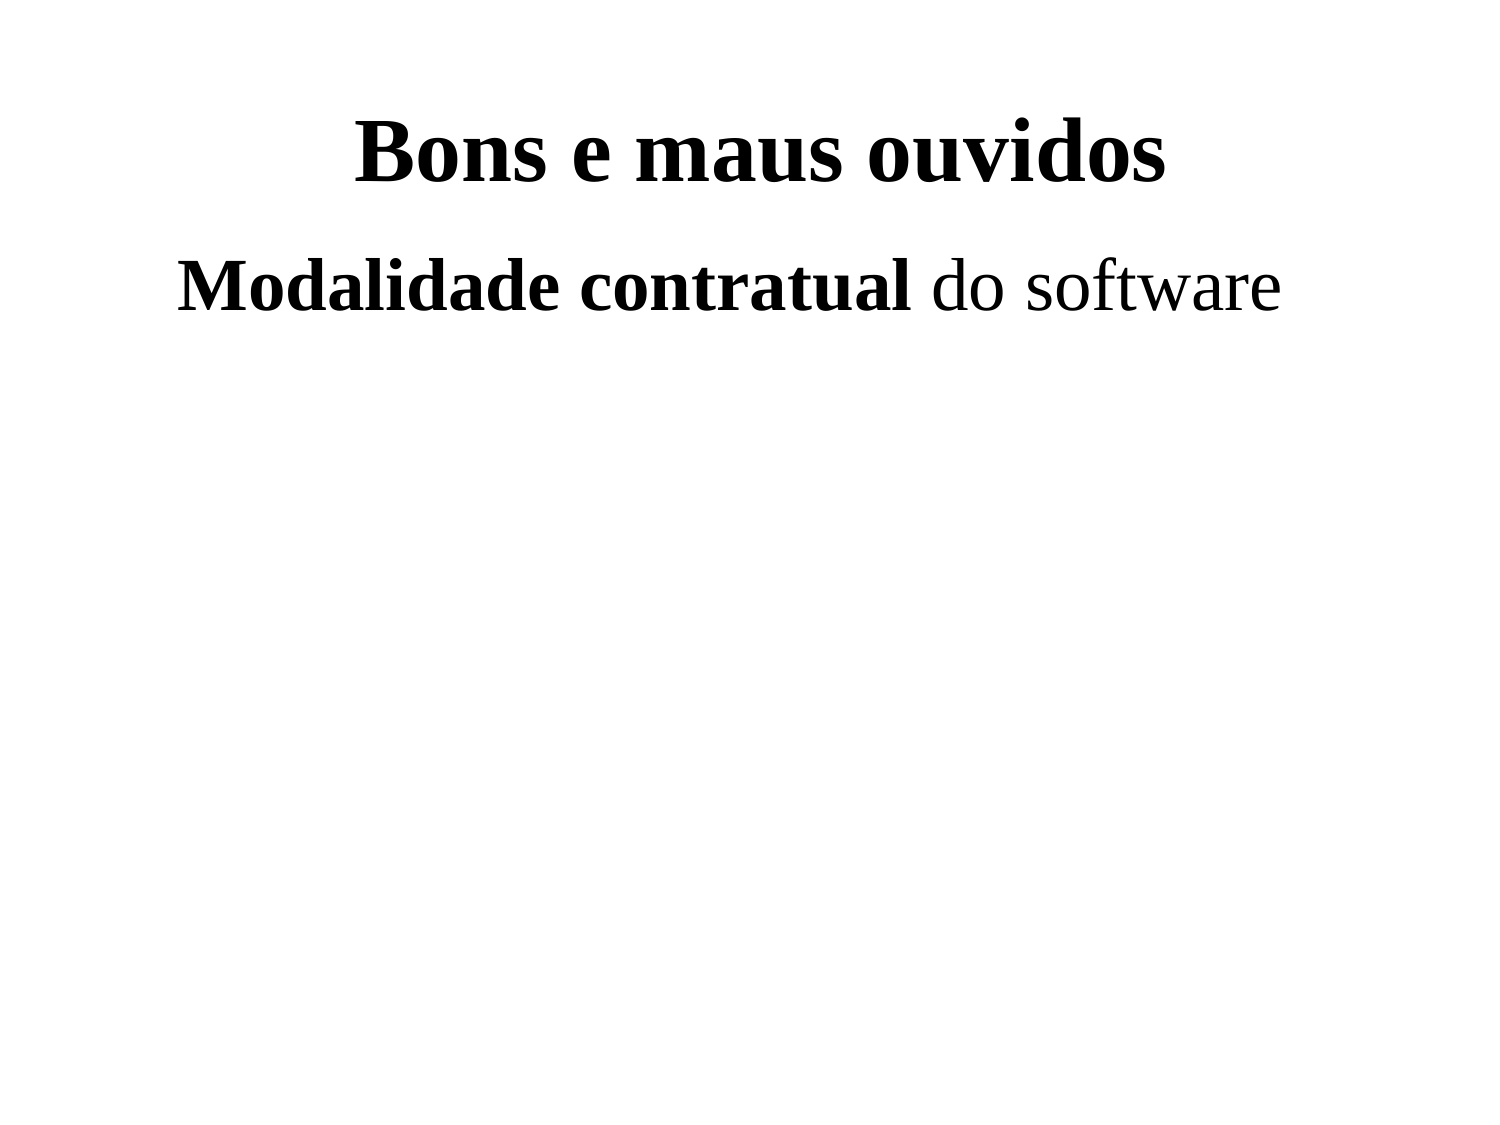

# Bons e maus ouvidos
Modalidade contratual do software